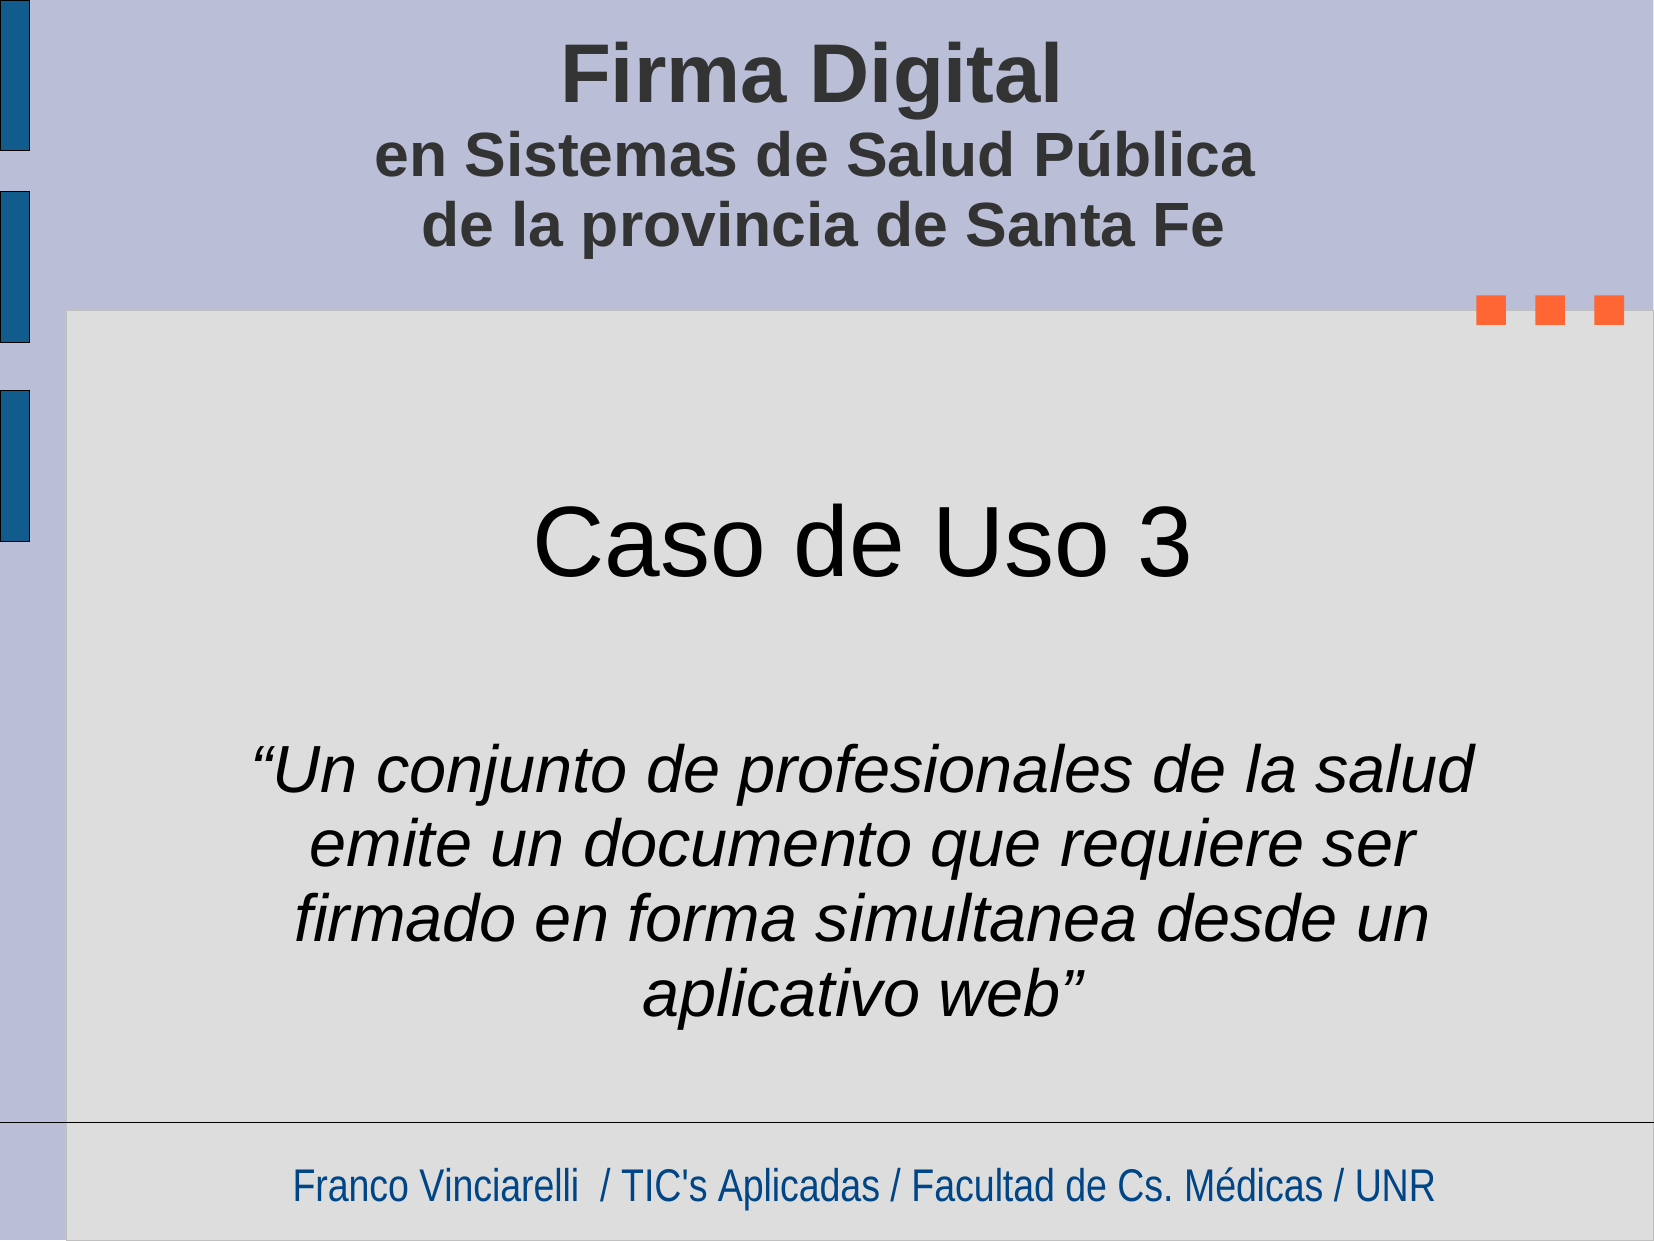

# Firma Digital en Sistemas de Salud Pública de la provincia de Santa Fe
Caso de Uso 3
“Un conjunto de profesionales de la salud emite un documento que requiere ser firmado en forma simultanea desde un aplicativo web”
Franco Vinciarelli / TIC's Aplicadas / Facultad de Cs. Médicas / UNR